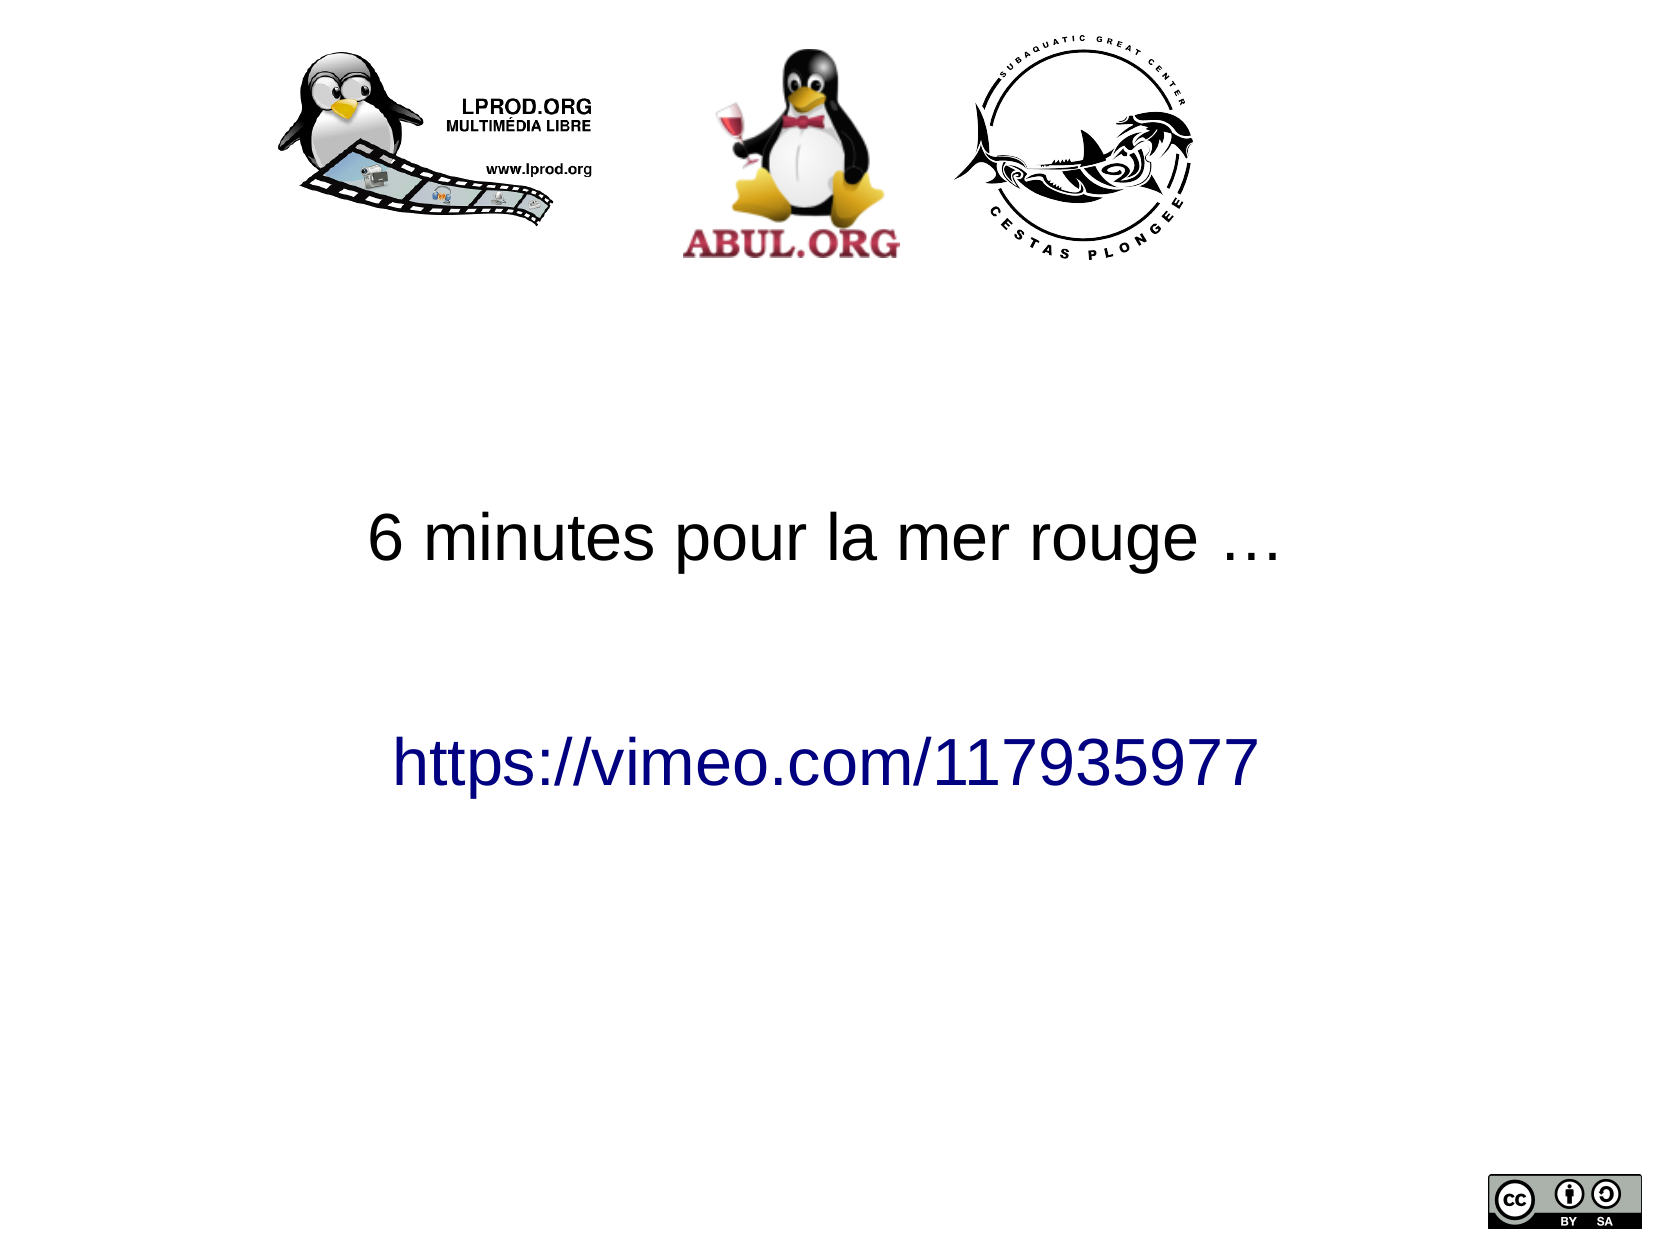

# 6 minutes pour la mer rouge …
https://vimeo.com/117935977